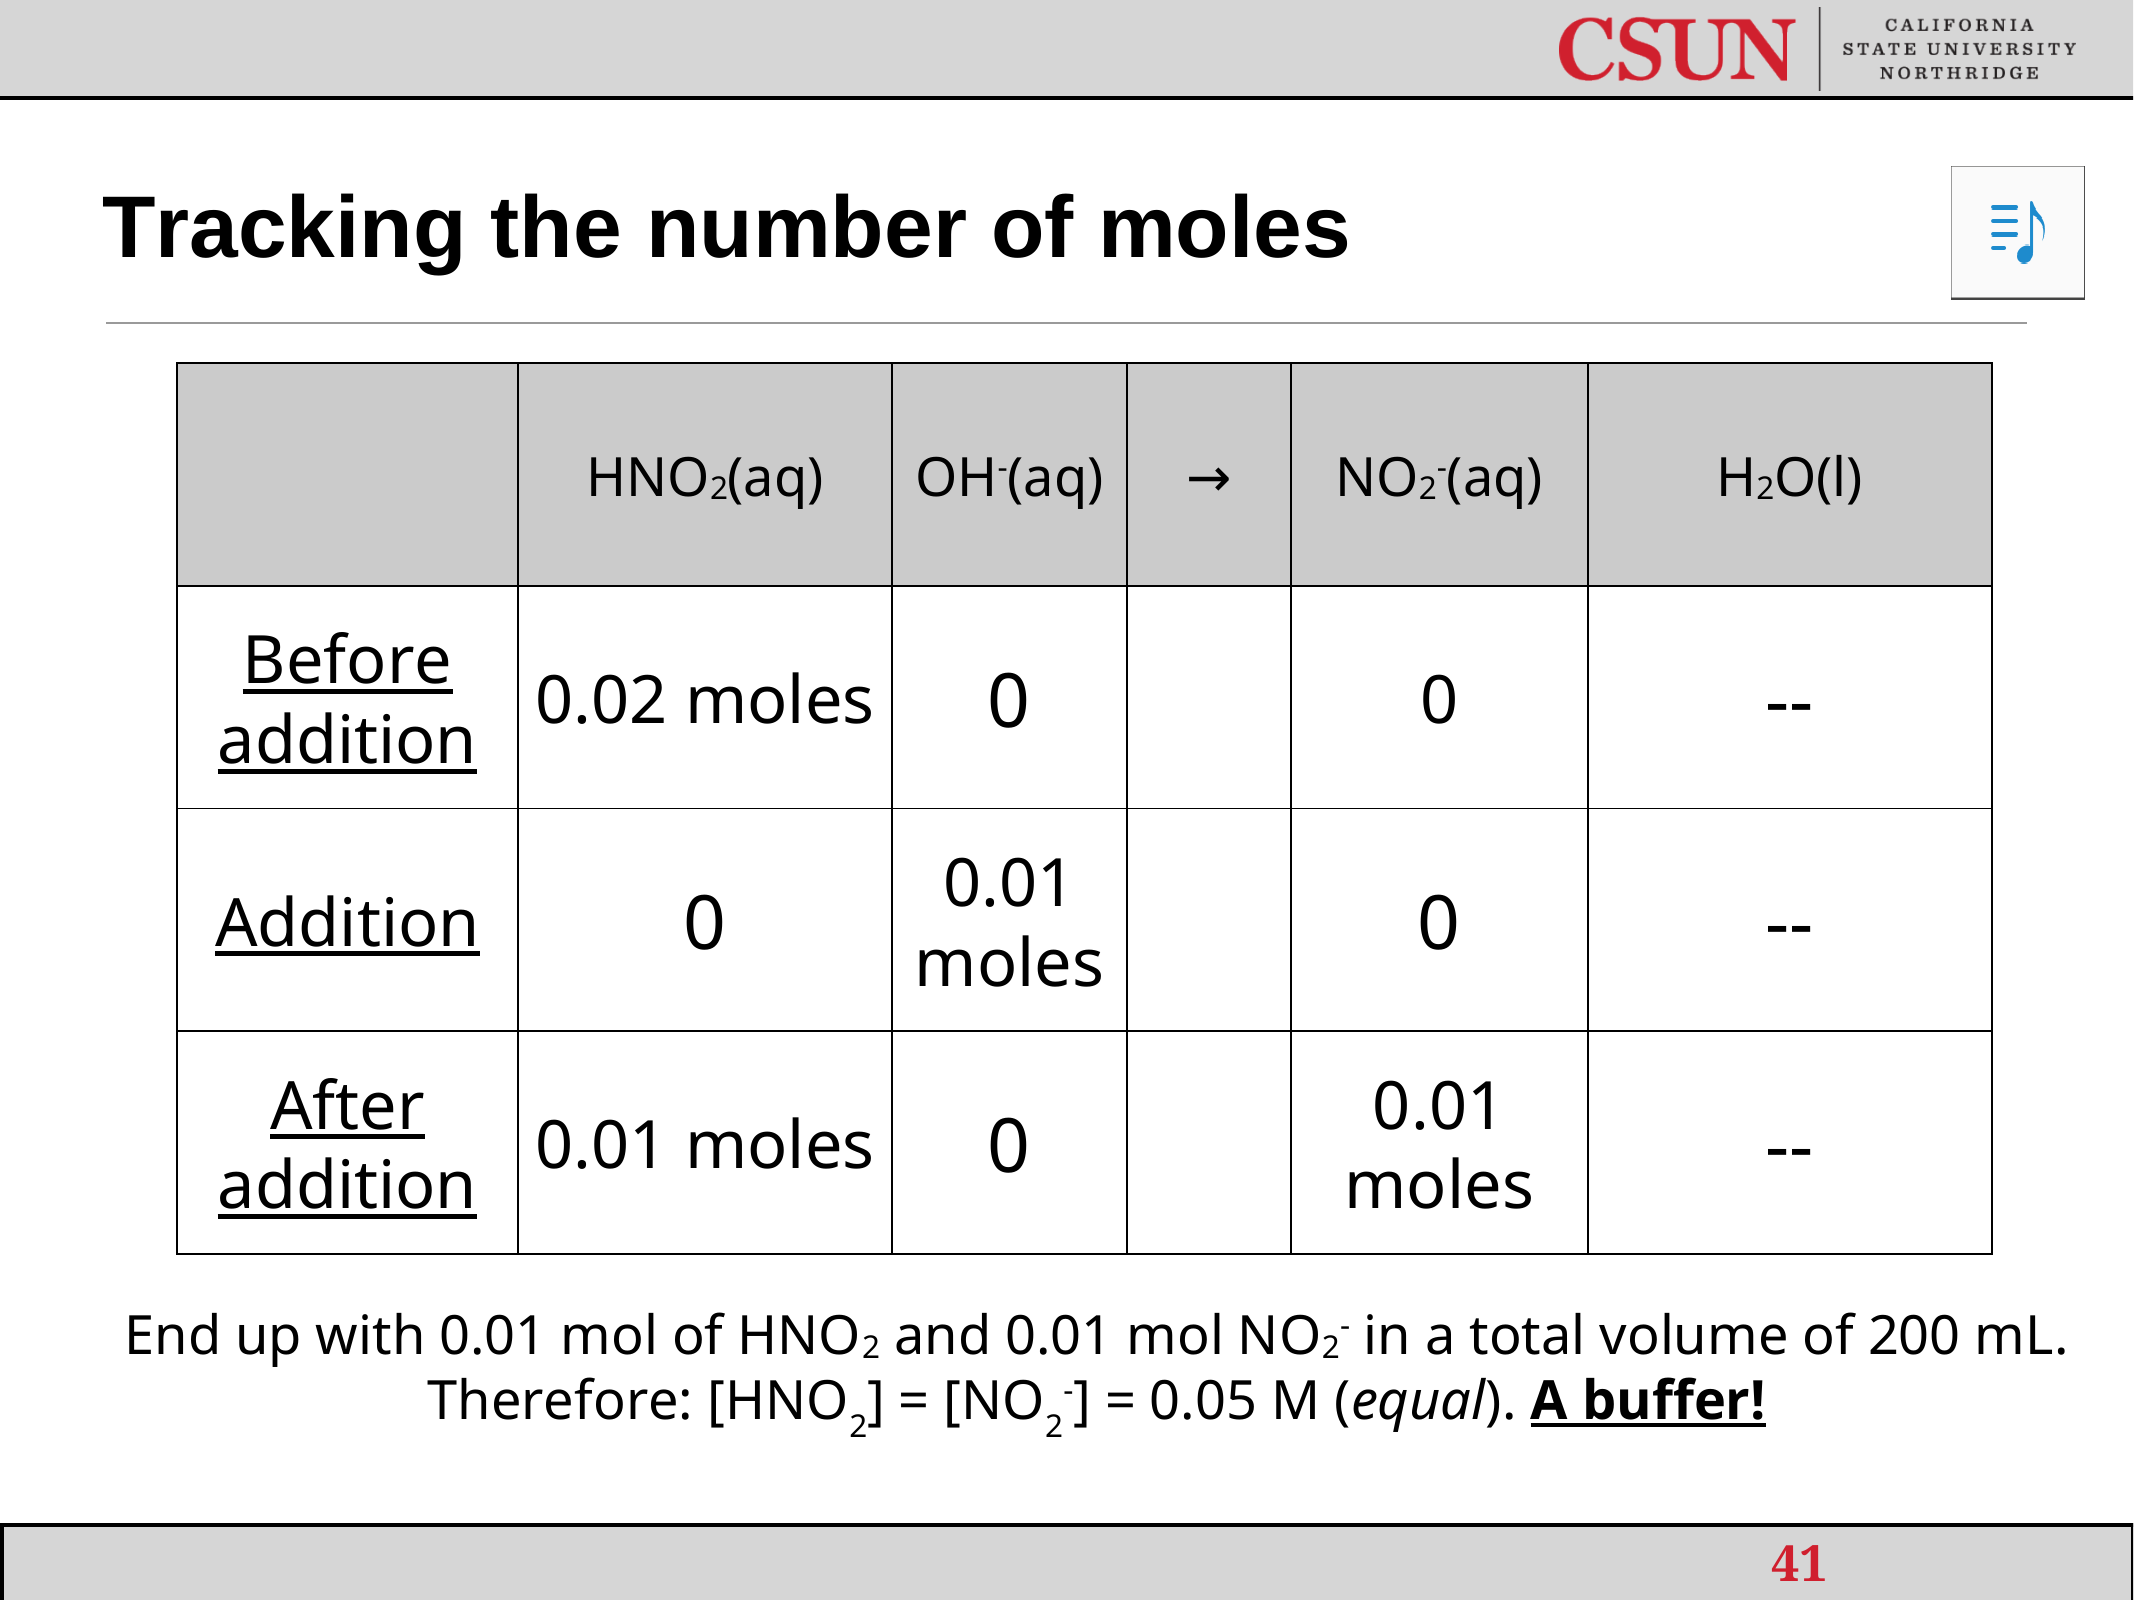

# Tracking the number of moles
| | HNO2(aq) | OH-(aq) | → | NO2-(aq) | H2O(l) |
| --- | --- | --- | --- | --- | --- |
| Before addition | 0.02 moles | 0 | | 0 | -- |
| Addition | 0 | 0.01 moles | | 0 | -- |
| After addition | 0.01 moles | 0 | | 0.01 moles | -- |
End up with 0.01 mol of HNO2 and 0.01 mol NO2- in a total volume of 200 mL. Therefore: [HNO2] = [NO2-] = 0.05 M (equal). A buffer!
41